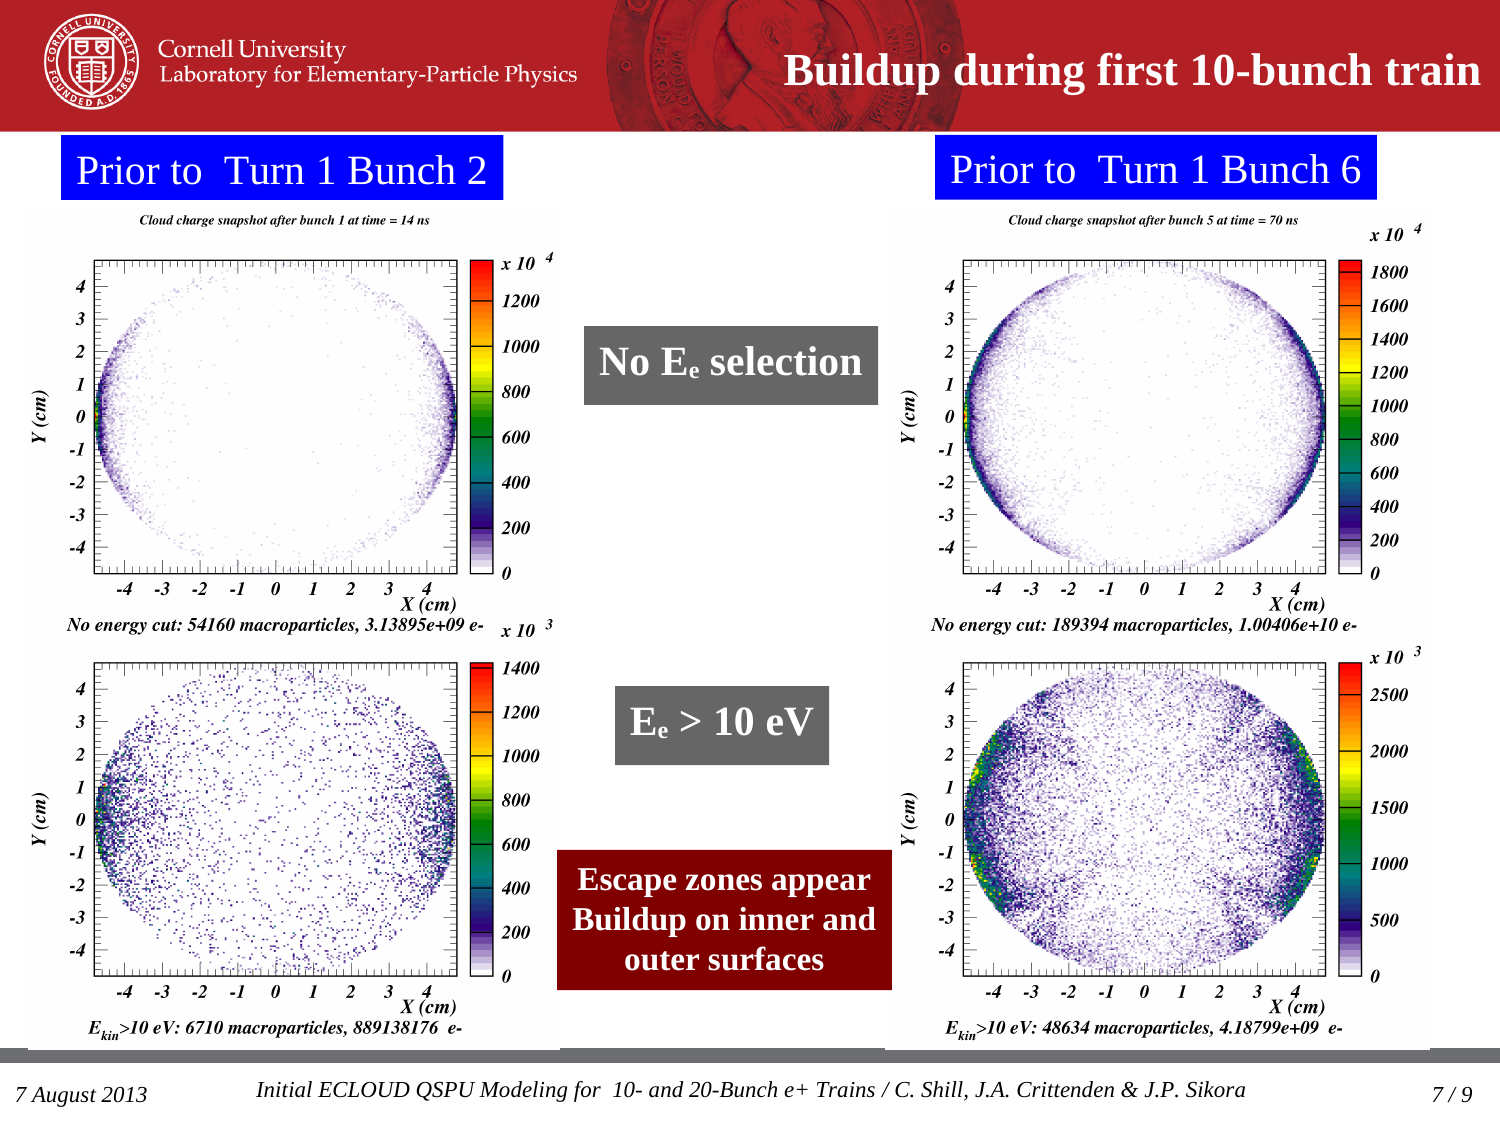

# Buildup during first 10-bunch train
Prior to Turn 1 Bunch 6
Prior to Turn 1 Bunch 2
No Ee selection
Ee > 10 eV
Escape zones appear
Buildup on inner and
outer surfaces